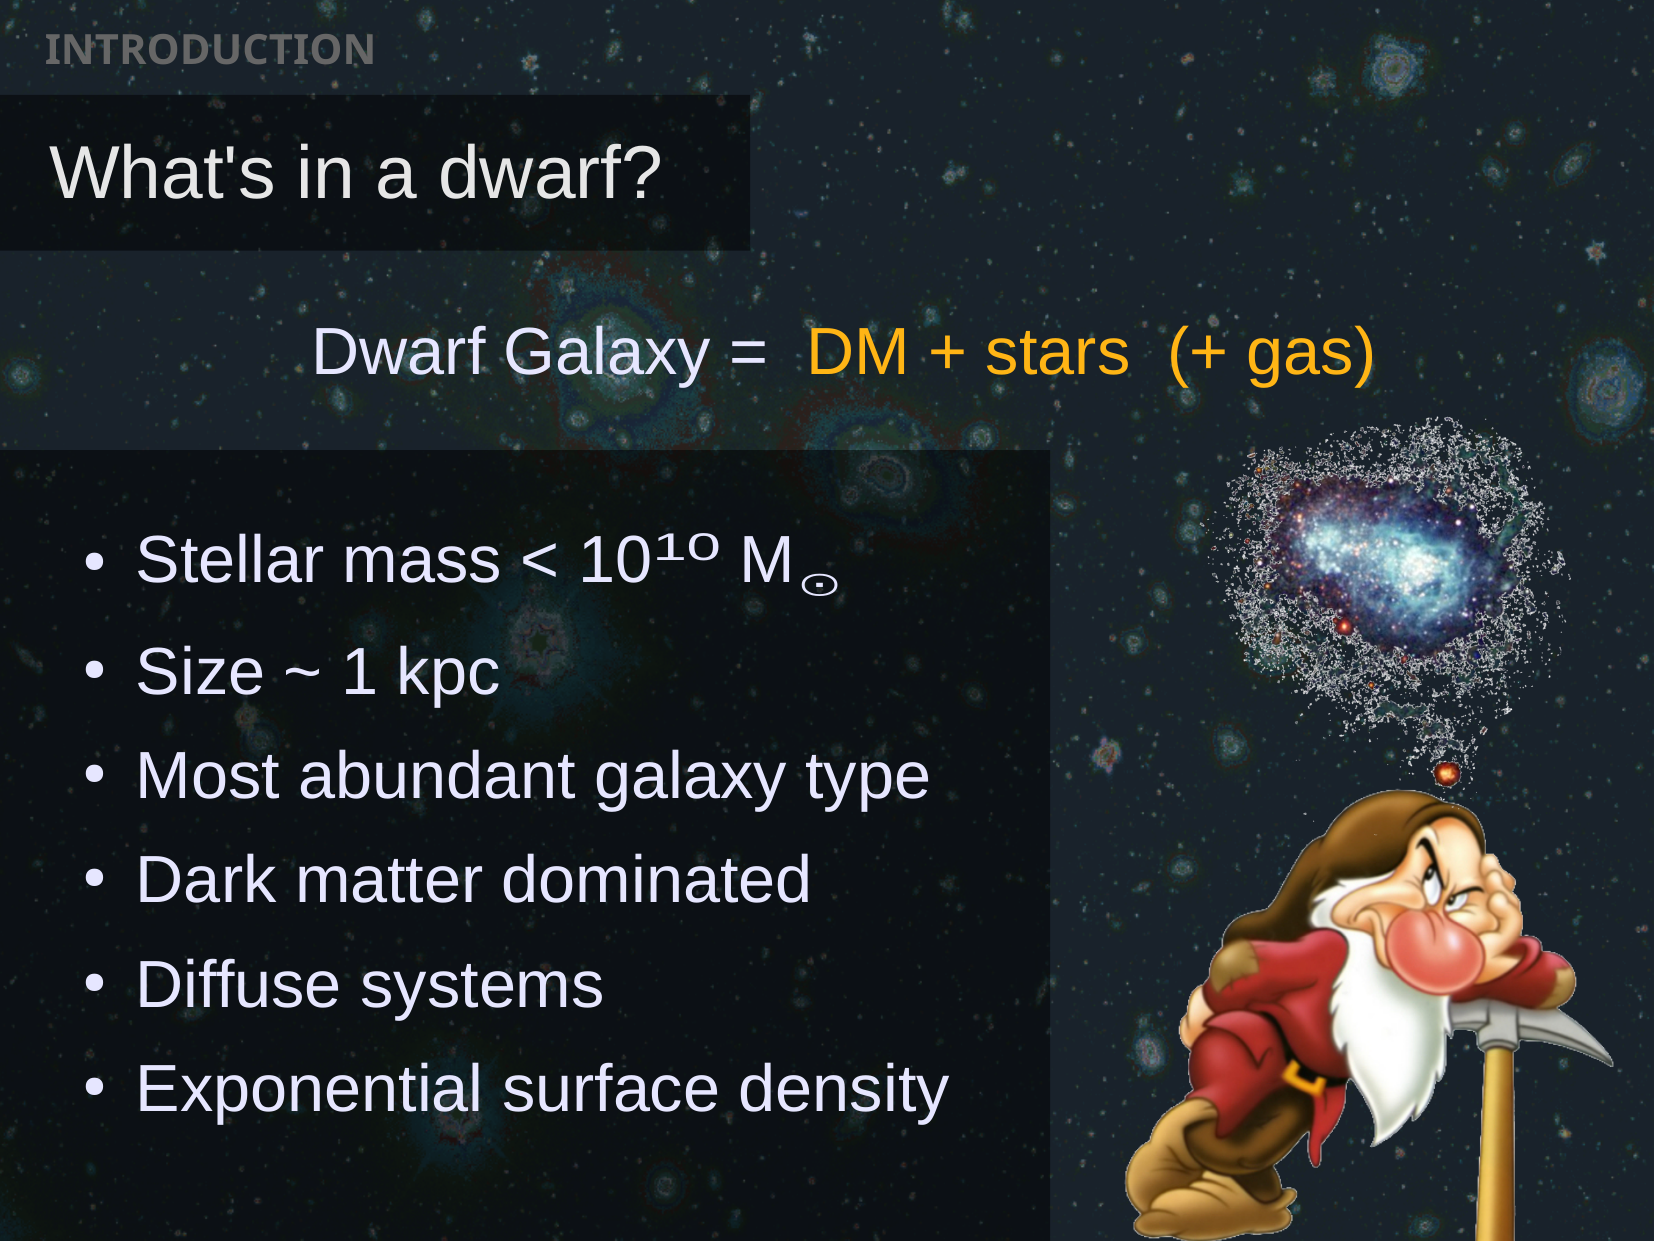

INTRODUCTION
What's in a dwarf?
Dwarf Galaxy = DM + stars (+ gas)
Stellar mass < 1010 M⊙
Size ~ 1 kpc
Most abundant galaxy type
Dark matter dominated
Diffuse systems
Exponential surface density
#